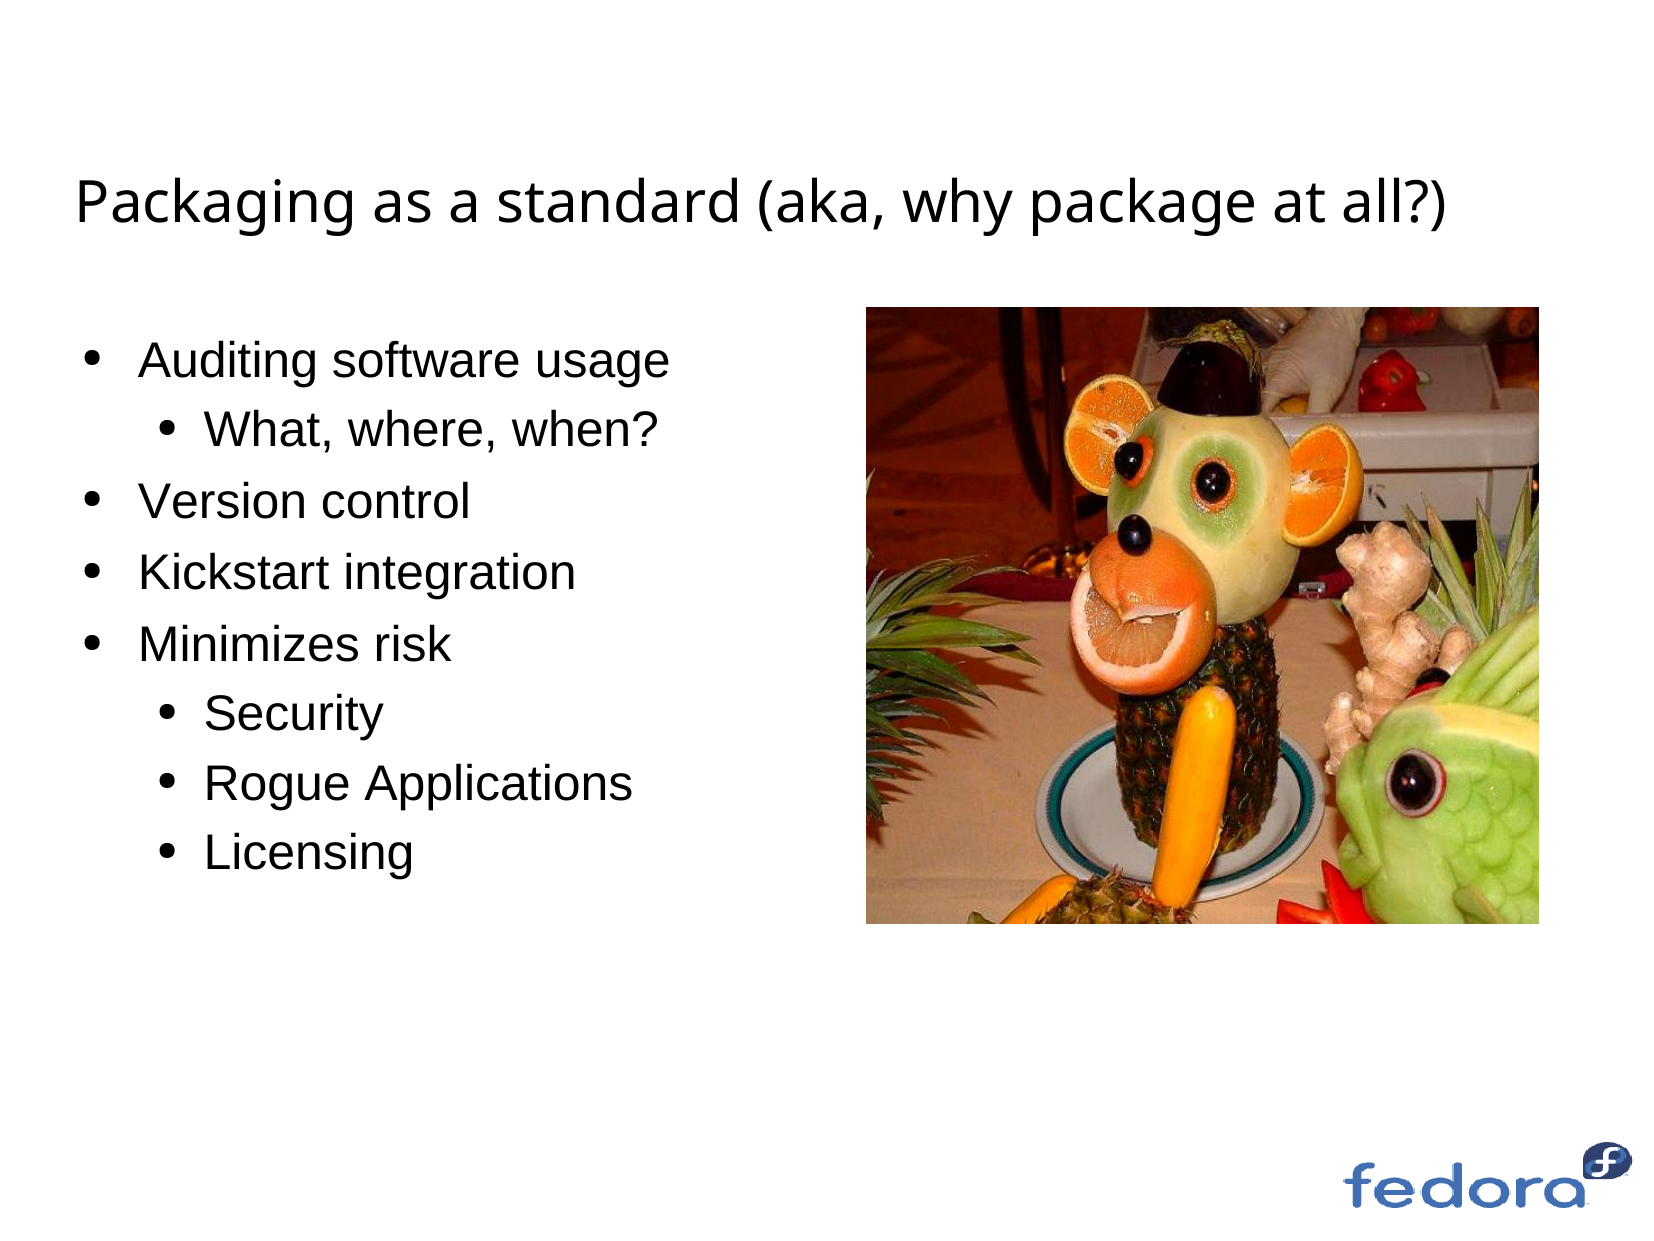

# Packaging as a standard (aka, why package at all?)
Auditing software usage
What, where, when?
Version control
Kickstart integration
Minimizes risk
Security
Rogue Applications
Licensing